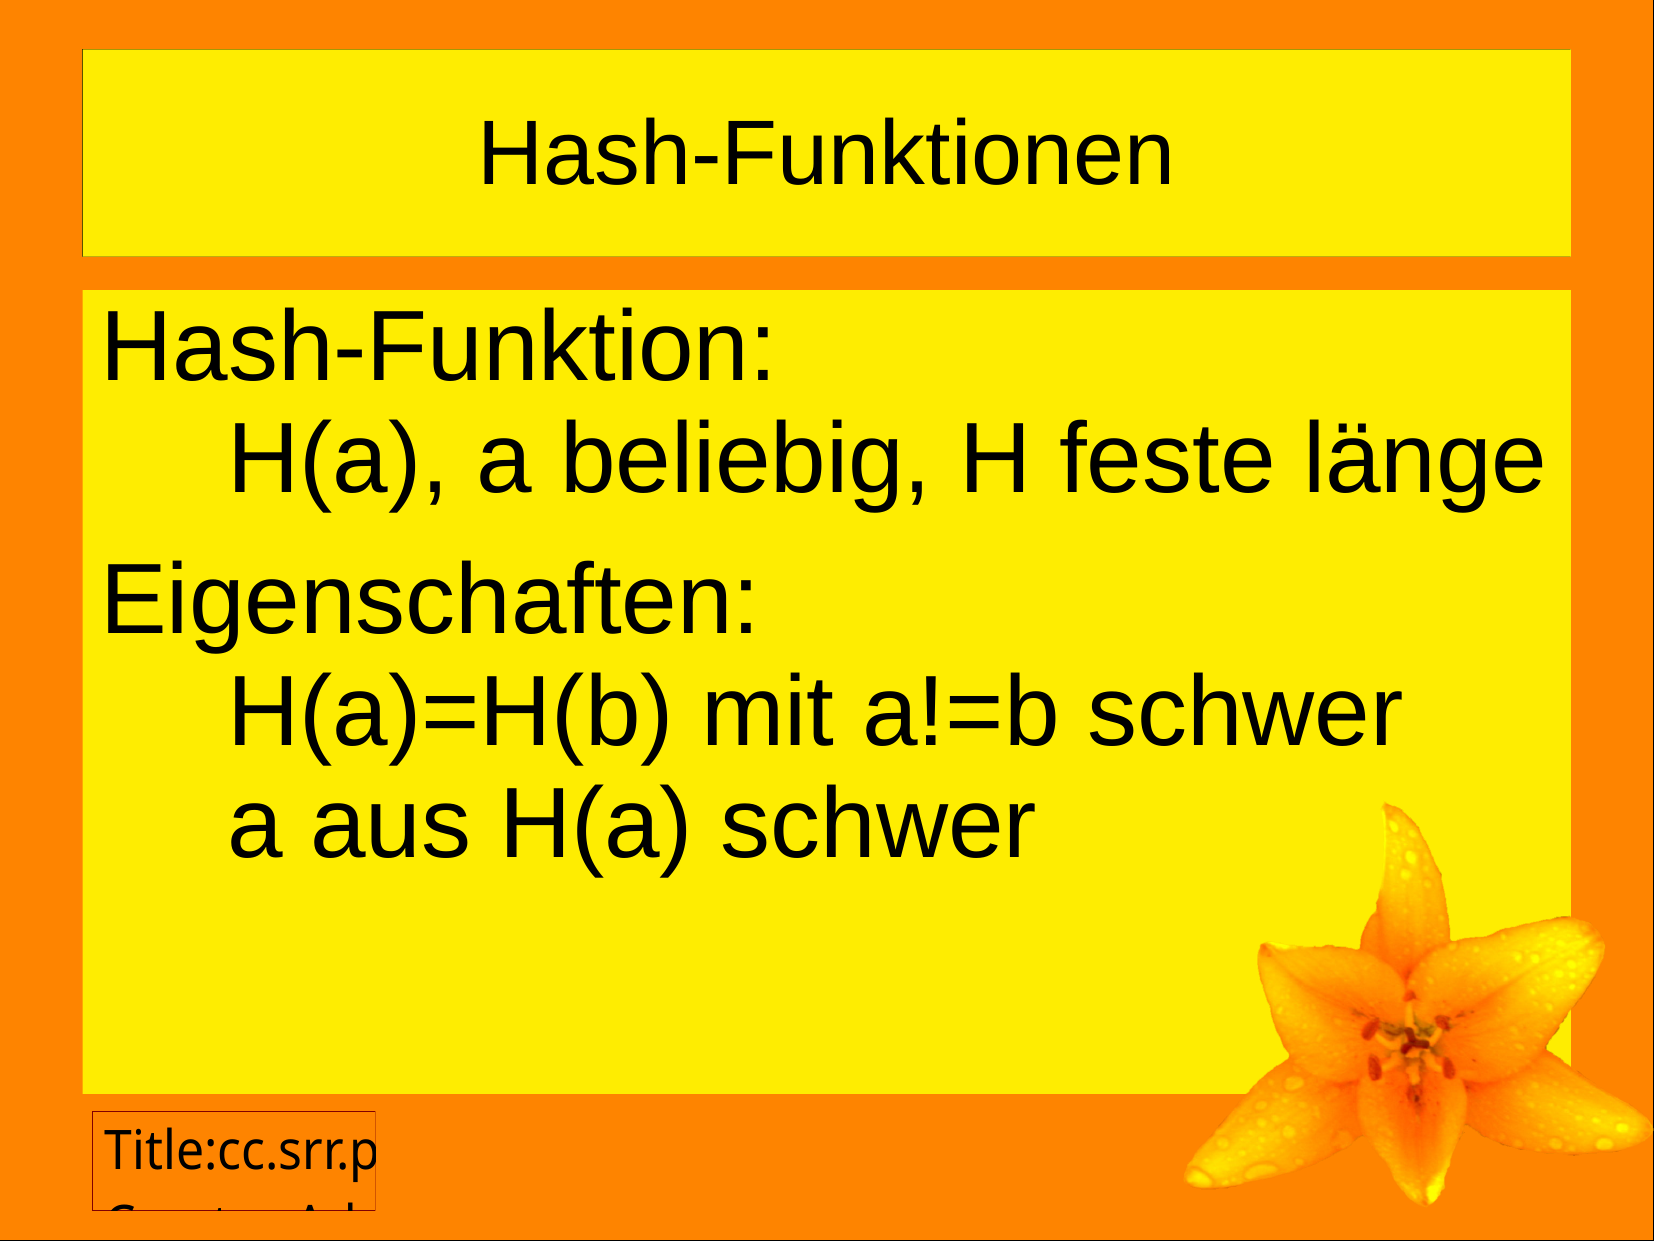

# Hash-Funktionen
Hash-Funktion:
	H(a), a beliebig, H feste länge
Eigenschaften:
	H(a)=H(b) mit a!=b schwer
	a aus H(a) schwer